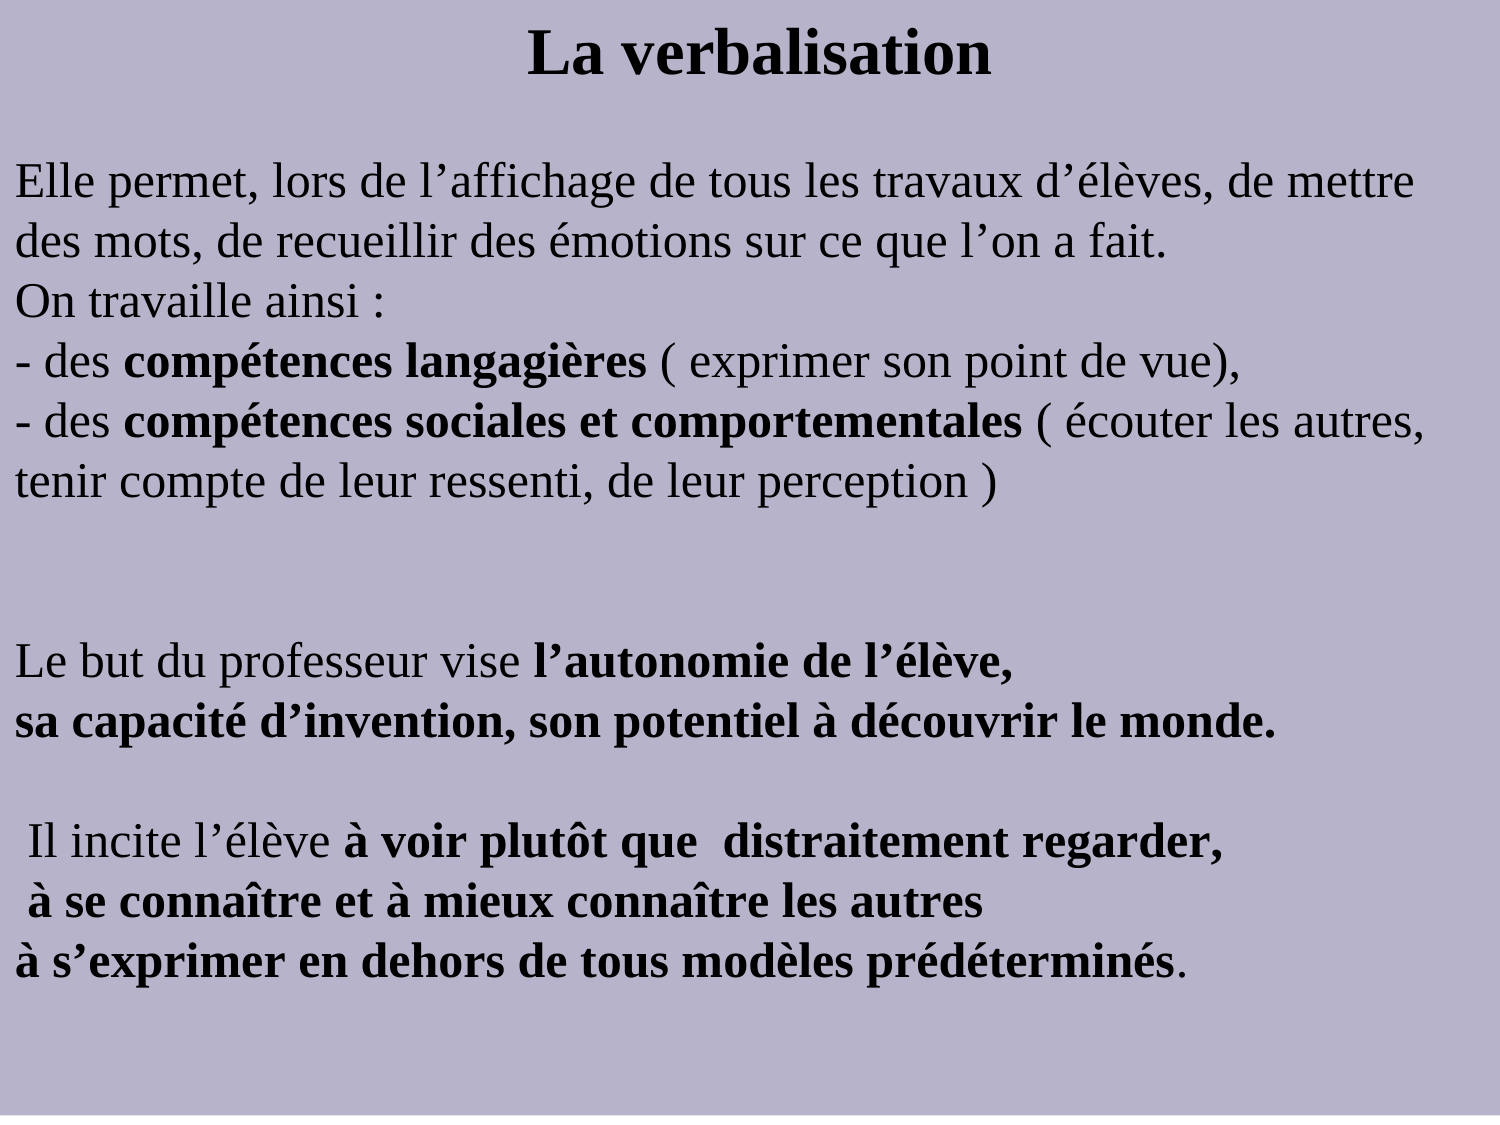

La verbalisation
Elle permet, lors de l’affichage de tous les travaux d’élèves, de mettre des mots, de recueillir des émotions sur ce que l’on a fait.
On travaille ainsi :
- des compétences langagières ( exprimer son point de vue),
- des compétences sociales et comportementales ( écouter les autres, tenir compte de leur ressenti, de leur perception )
Le but du professeur vise l’autonomie de l’élève,
sa capacité d’invention, son potentiel à découvrir le monde.
 Il incite l’élève à voir plutôt que distraitement regarder,
 à se connaître et à mieux connaître les autres
à s’exprimer en dehors de tous modèles prédéterminés.